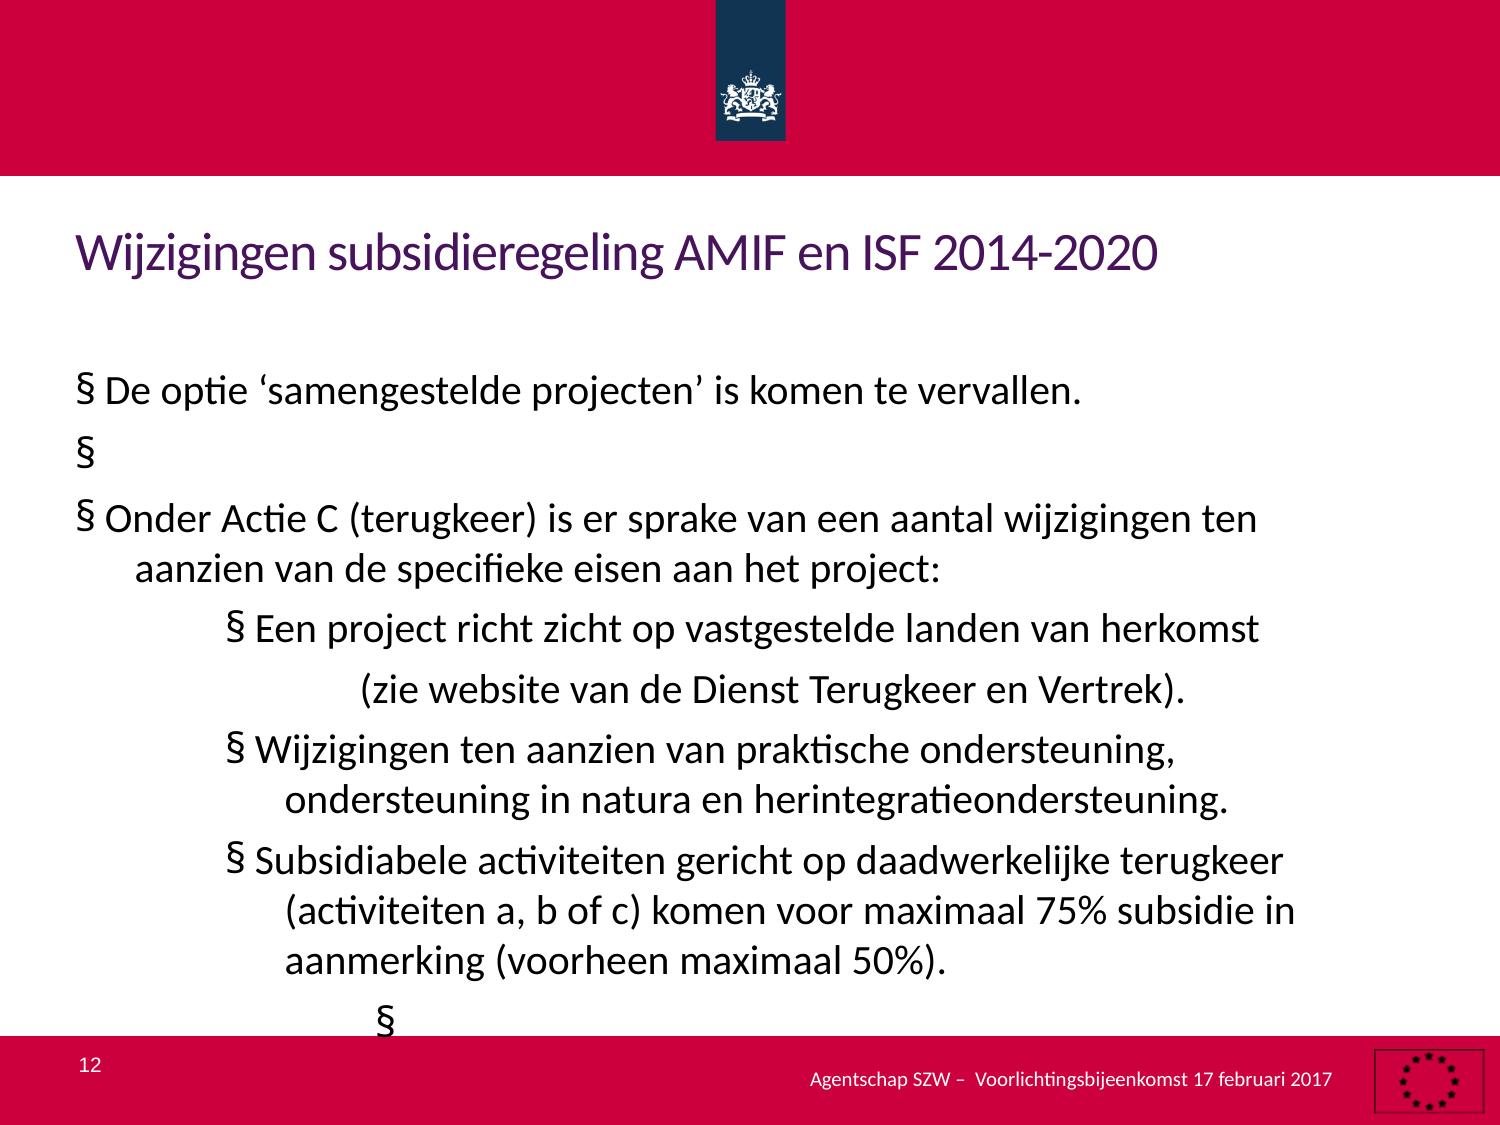

# Wijzigingen subsidieregeling AMIF en ISF 2014-2020
De optie ‘samengestelde projecten’ is komen te vervallen.
Onder Actie C (terugkeer) is er sprake van een aantal wijzigingen ten aanzien van de specifieke eisen aan het project:
Een project richt zicht op vastgestelde landen van herkomst
	(zie website van de Dienst Terugkeer en Vertrek).
Wijzigingen ten aanzien van praktische ondersteuning, ondersteuning in natura en herintegratieondersteuning.
Subsidiabele activiteiten gericht op daadwerkelijke terugkeer (activiteiten a, b of c) komen voor maximaal 75% subsidie in aanmerking (voorheen maximaal 50%).
10
Agentschap SZW – Voorlichtingsbijeenkomst 17 februari 2017